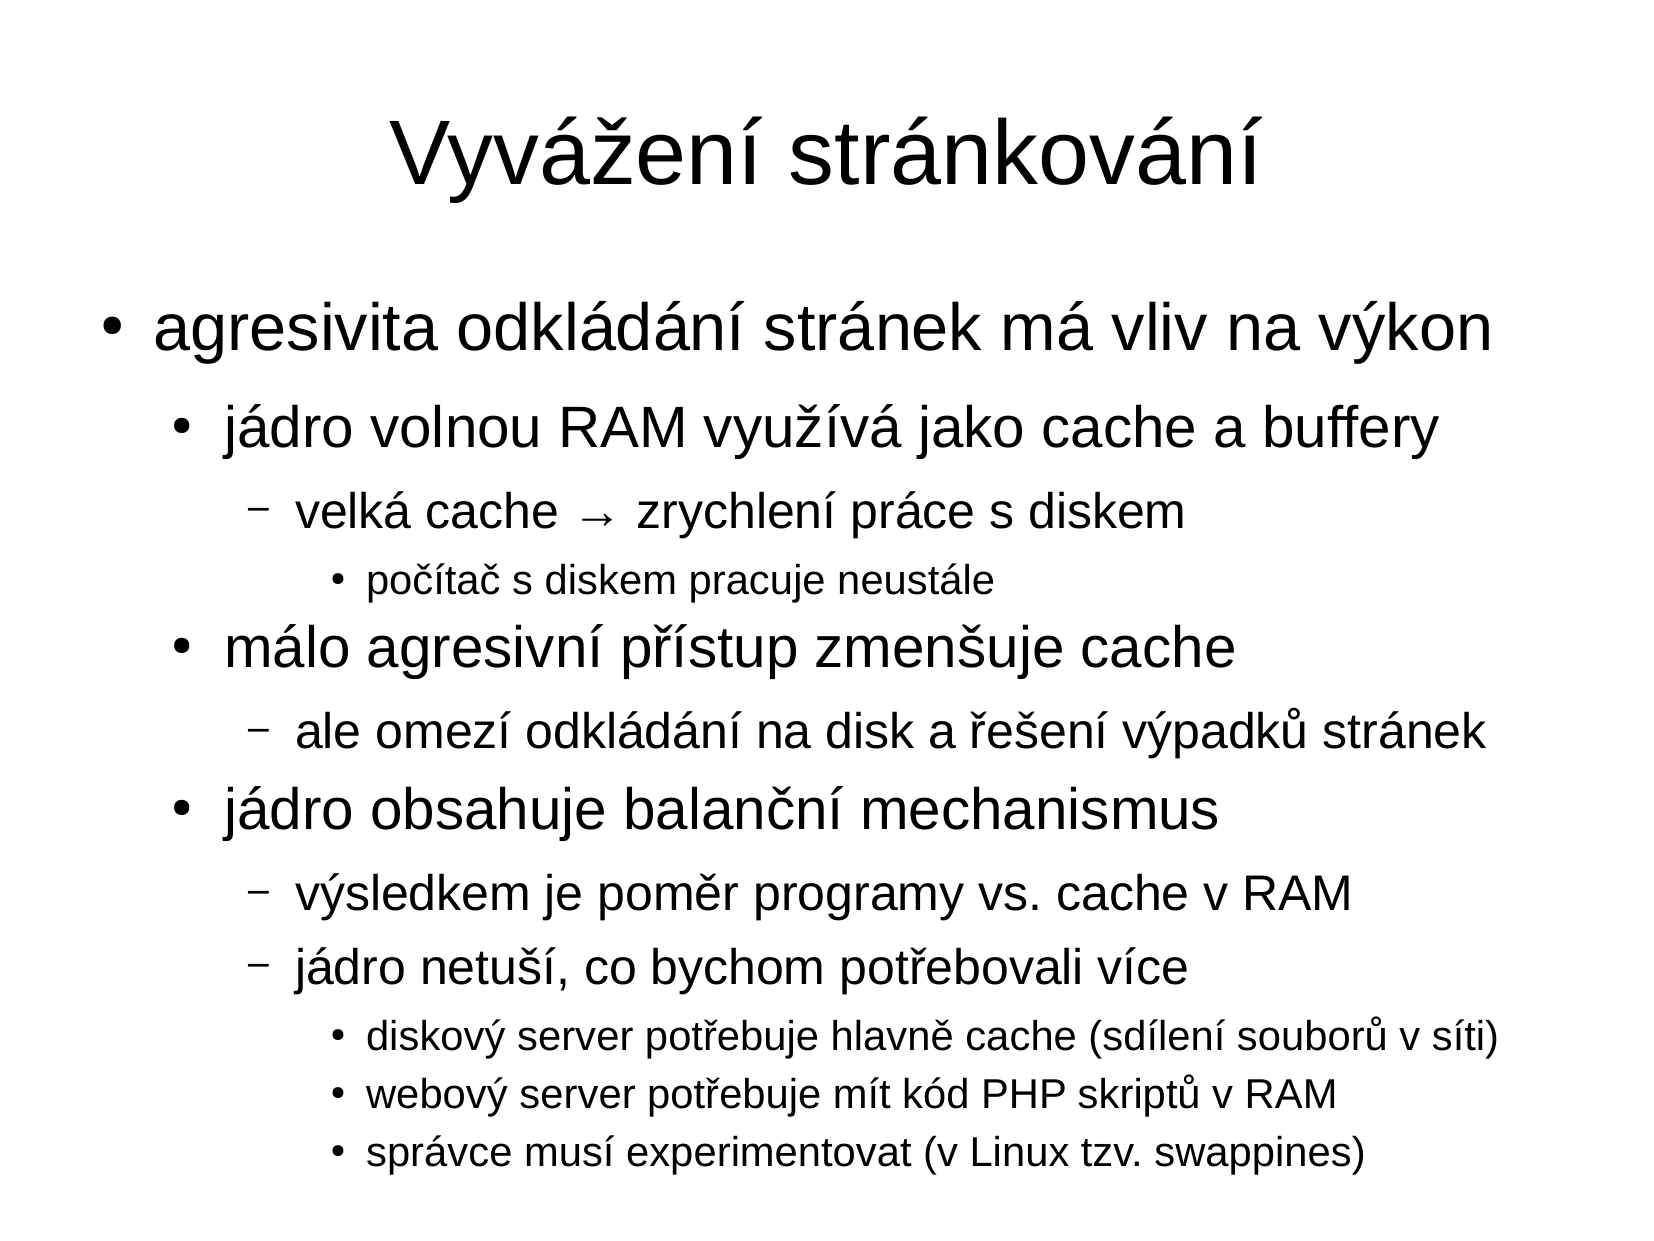

# Vyvážení stránkování
agresivita odkládání stránek má vliv na výkon
jádro volnou RAM využívá jako cache a buffery
velká cache → zrychlení práce s diskem
počítač s diskem pracuje neustále
málo agresivní přístup zmenšuje cache
ale omezí odkládání na disk a řešení výpadků stránek
jádro obsahuje balanční mechanismus
výsledkem je poměr programy vs. cache v RAM
jádro netuší, co bychom potřebovali více
diskový server potřebuje hlavně cache (sdílení souborů v síti)
webový server potřebuje mít kód PHP skriptů v RAM
správce musí experimentovat (v Linux tzv. swappines)